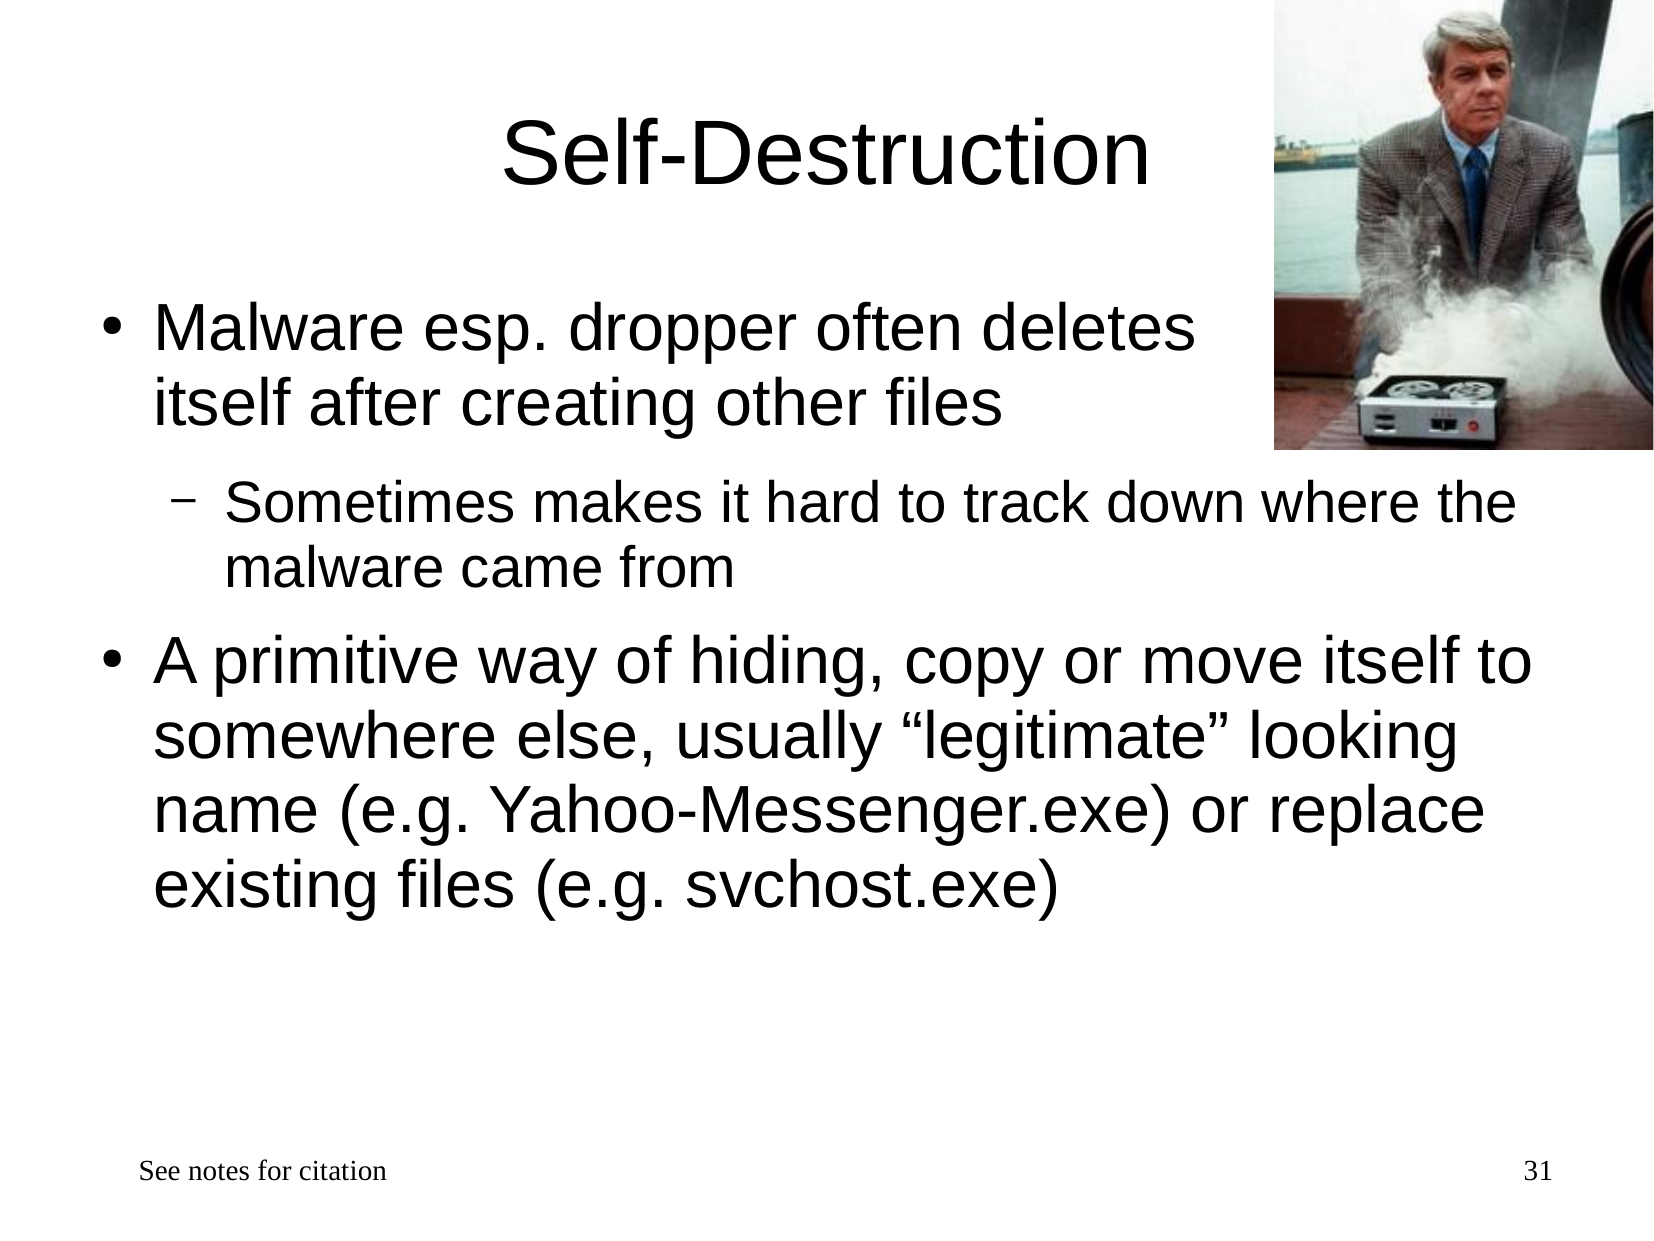

# Self-Destruction
Malware esp. dropper often deletes
itself after creating other files
Sometimes makes it hard to track down where the malware came from
A primitive way of hiding, copy or move itself to somewhere else, usually “legitimate” looking name (e.g. Yahoo-Messenger.exe) or replace existing files (e.g. svchost.exe)
See notes for citation
31